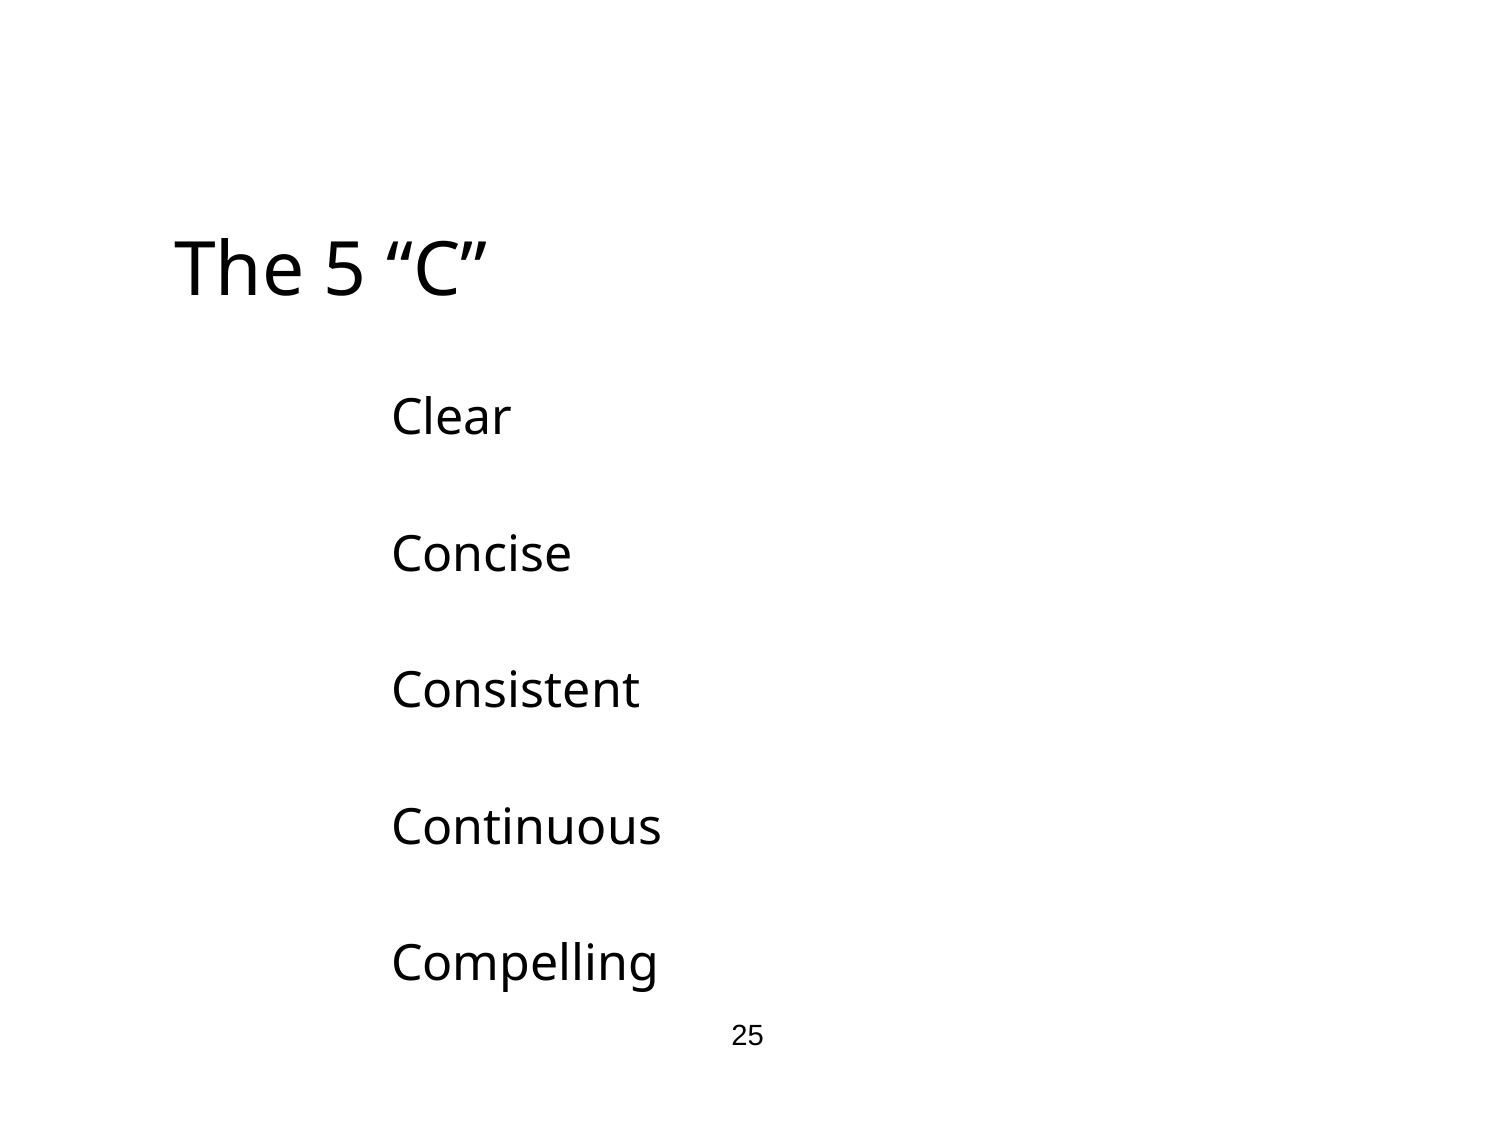

The 5 “C”
 Clear
 Concise
 Consistent
 Continuous
 Compelling
25